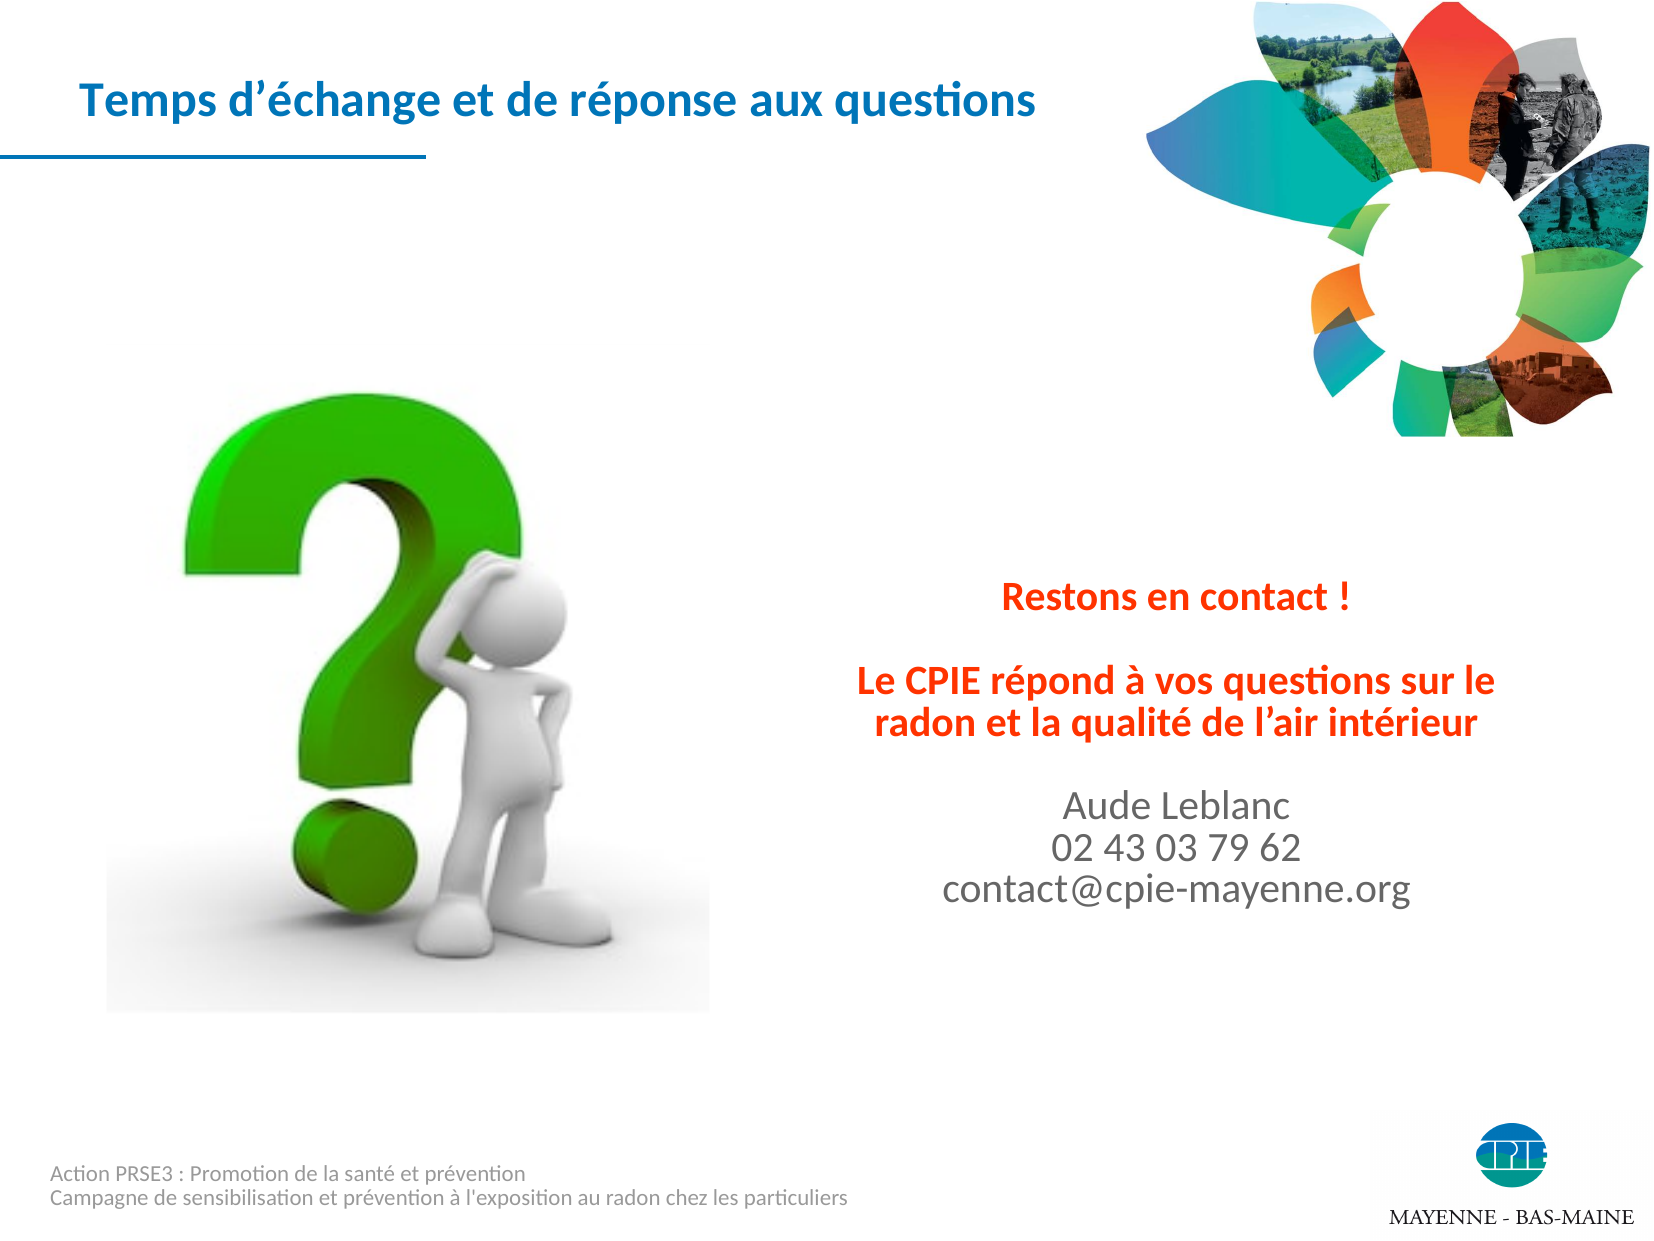

Temps d’échange et de réponse aux questions
Restons en contact !
Le CPIE répond à vos questions sur le radon et la qualité de l’air intérieur
Aude Leblanc
02 43 03 79 62
contact@cpie-mayenne.org
Action PRSE3 : Promotion de la santé et prévention
Campagne de sensibilisation et prévention à l'exposition au radon chez les particuliers